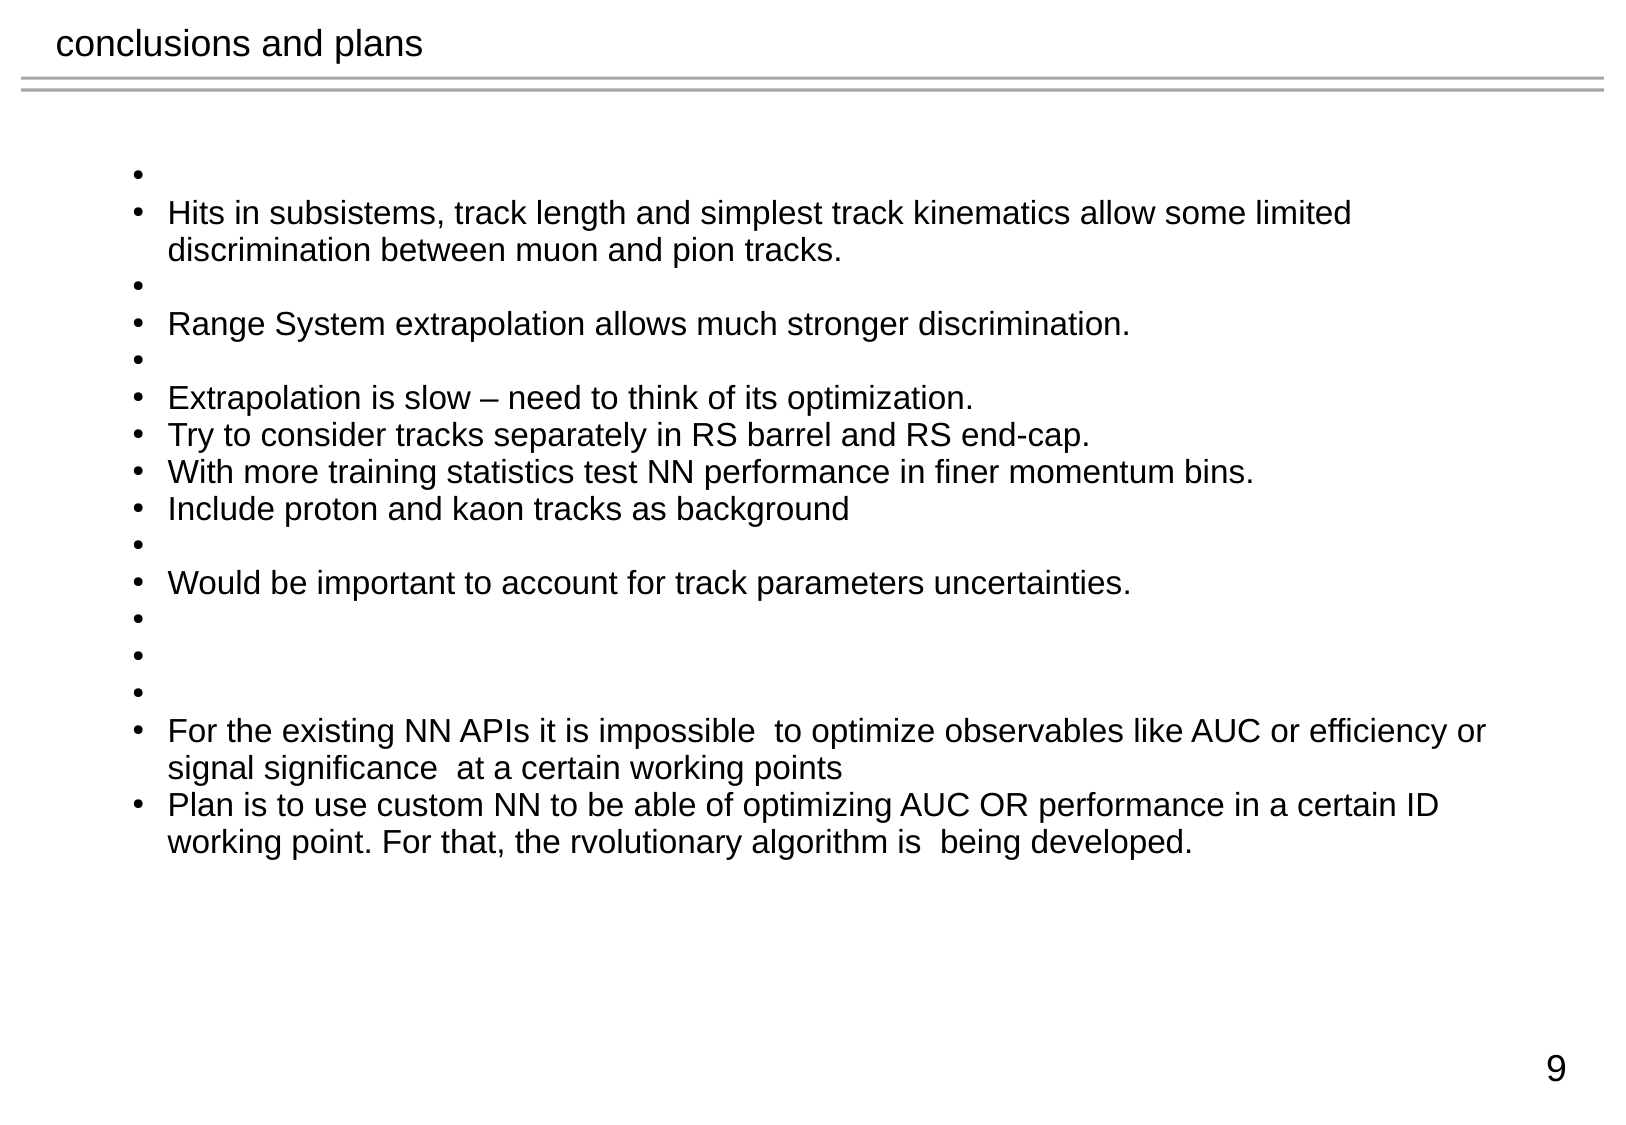

conclusions and plans
Hits in subsistems, track length and simplest track kinematics allow some limited discrimination between muon and pion tracks.
Range System extrapolation allows much stronger discrimination.
Extrapolation is slow – need to think of its optimization.
Try to consider tracks separately in RS barrel and RS end-cap.
With more training statistics test NN performance in finer momentum bins.
Include proton and kaon tracks as background
Would be important to account for track parameters uncertainties.
For the existing NN APIs it is impossible to optimize observables like AUC or efficiency or signal significance at a certain working points
Plan is to use custom NN to be able of optimizing AUC OR performance in a certain ID working point. For that, the rvolutionary algorithm is being developed.